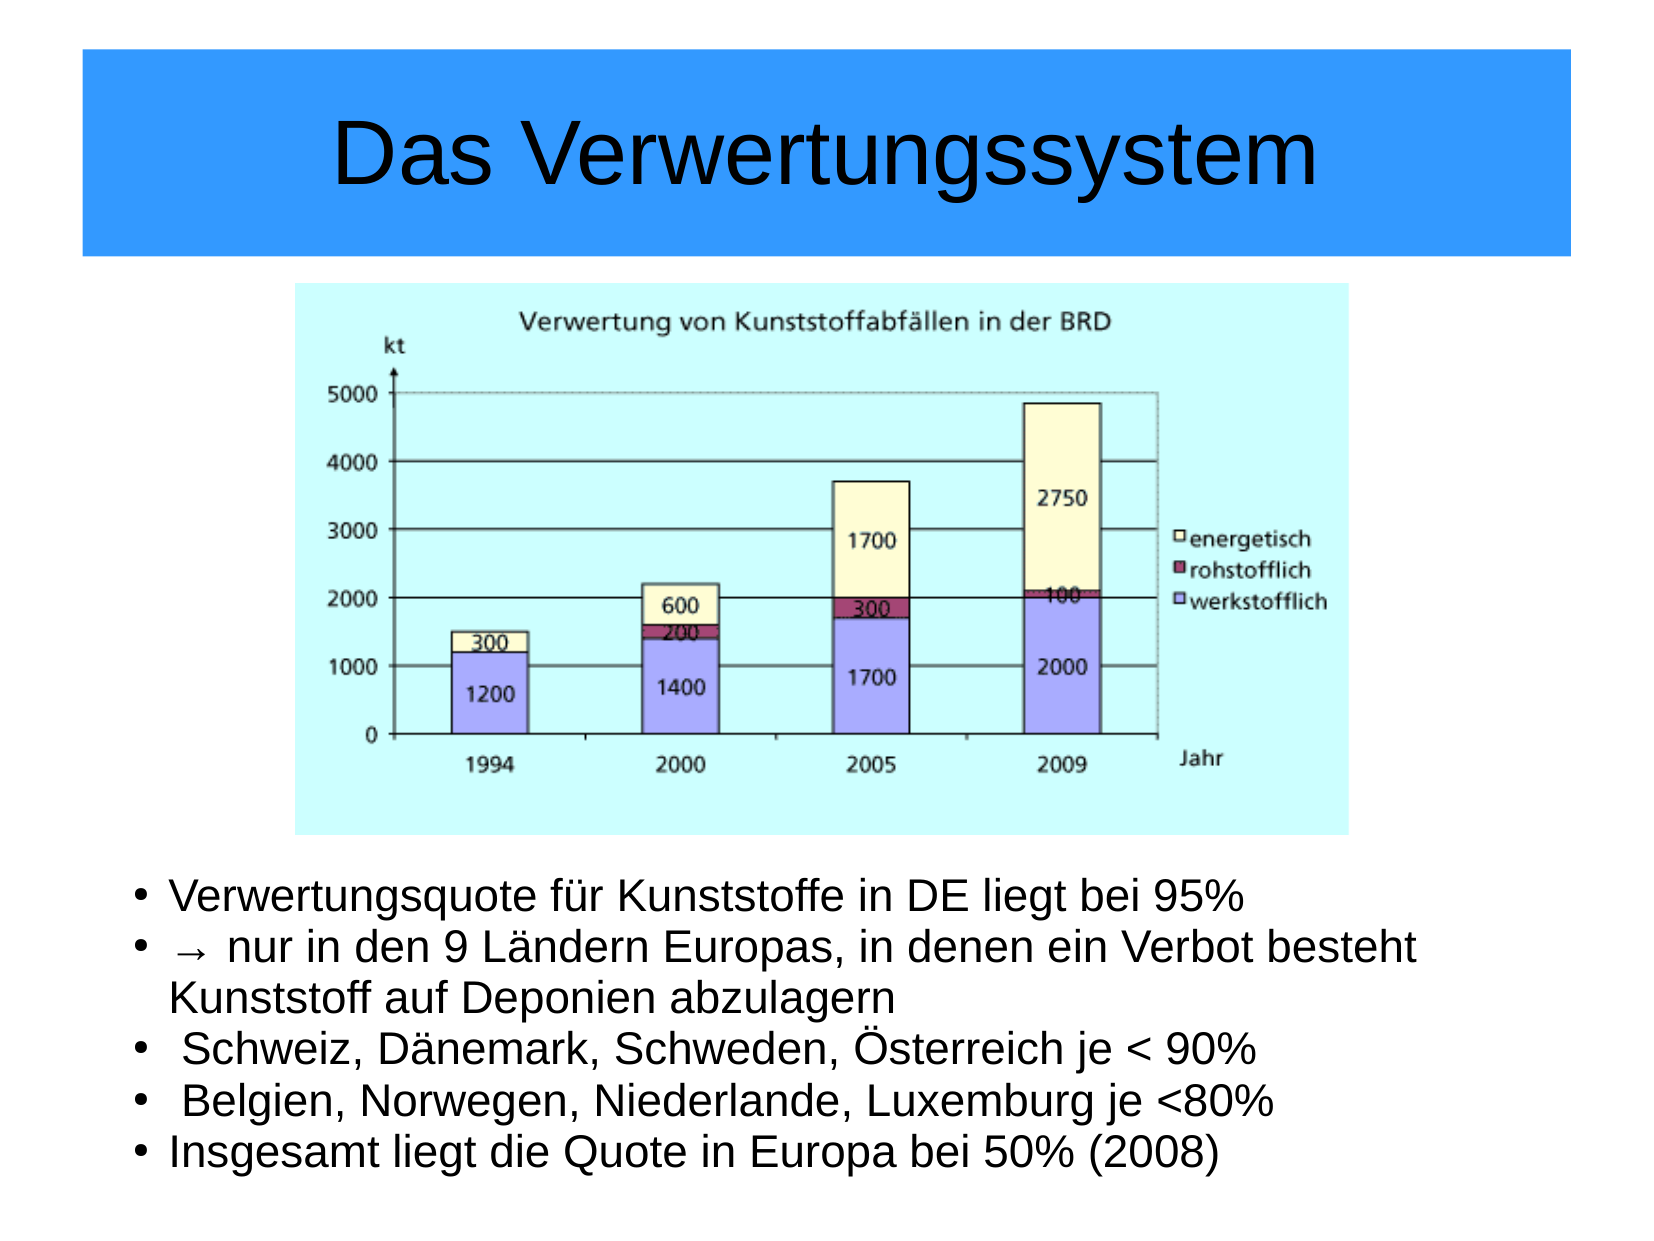

# Das Verwertungssystem
Verwertungsquote für Kunststoffe in DE liegt bei 95%
→ nur in den 9 Ländern Europas, in denen ein Verbot besteht Kunststoff auf Deponien abzulagern
 Schweiz, Dänemark, Schweden, Österreich je < 90%
 Belgien, Norwegen, Niederlande, Luxemburg je <80%
Insgesamt liegt die Quote in Europa bei 50% (2008)